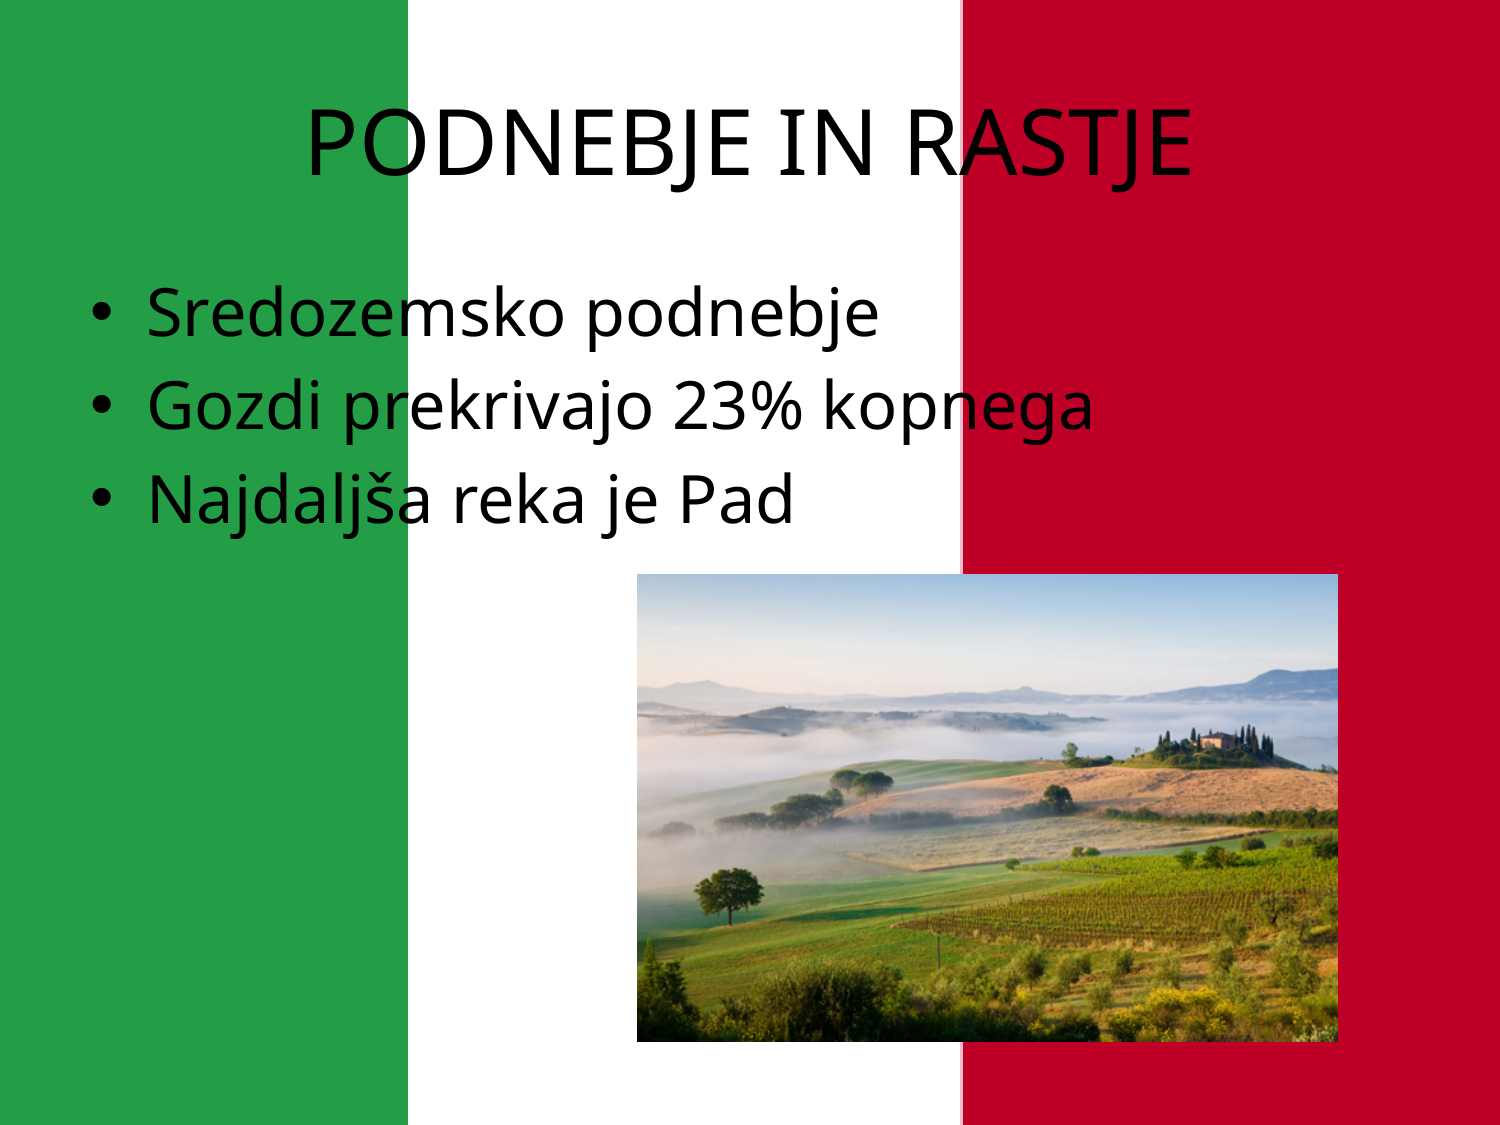

# PODNEBJE IN RASTJE
Sredozemsko podnebje
Gozdi prekrivajo 23% kopnega
Najdaljša reka je Pad